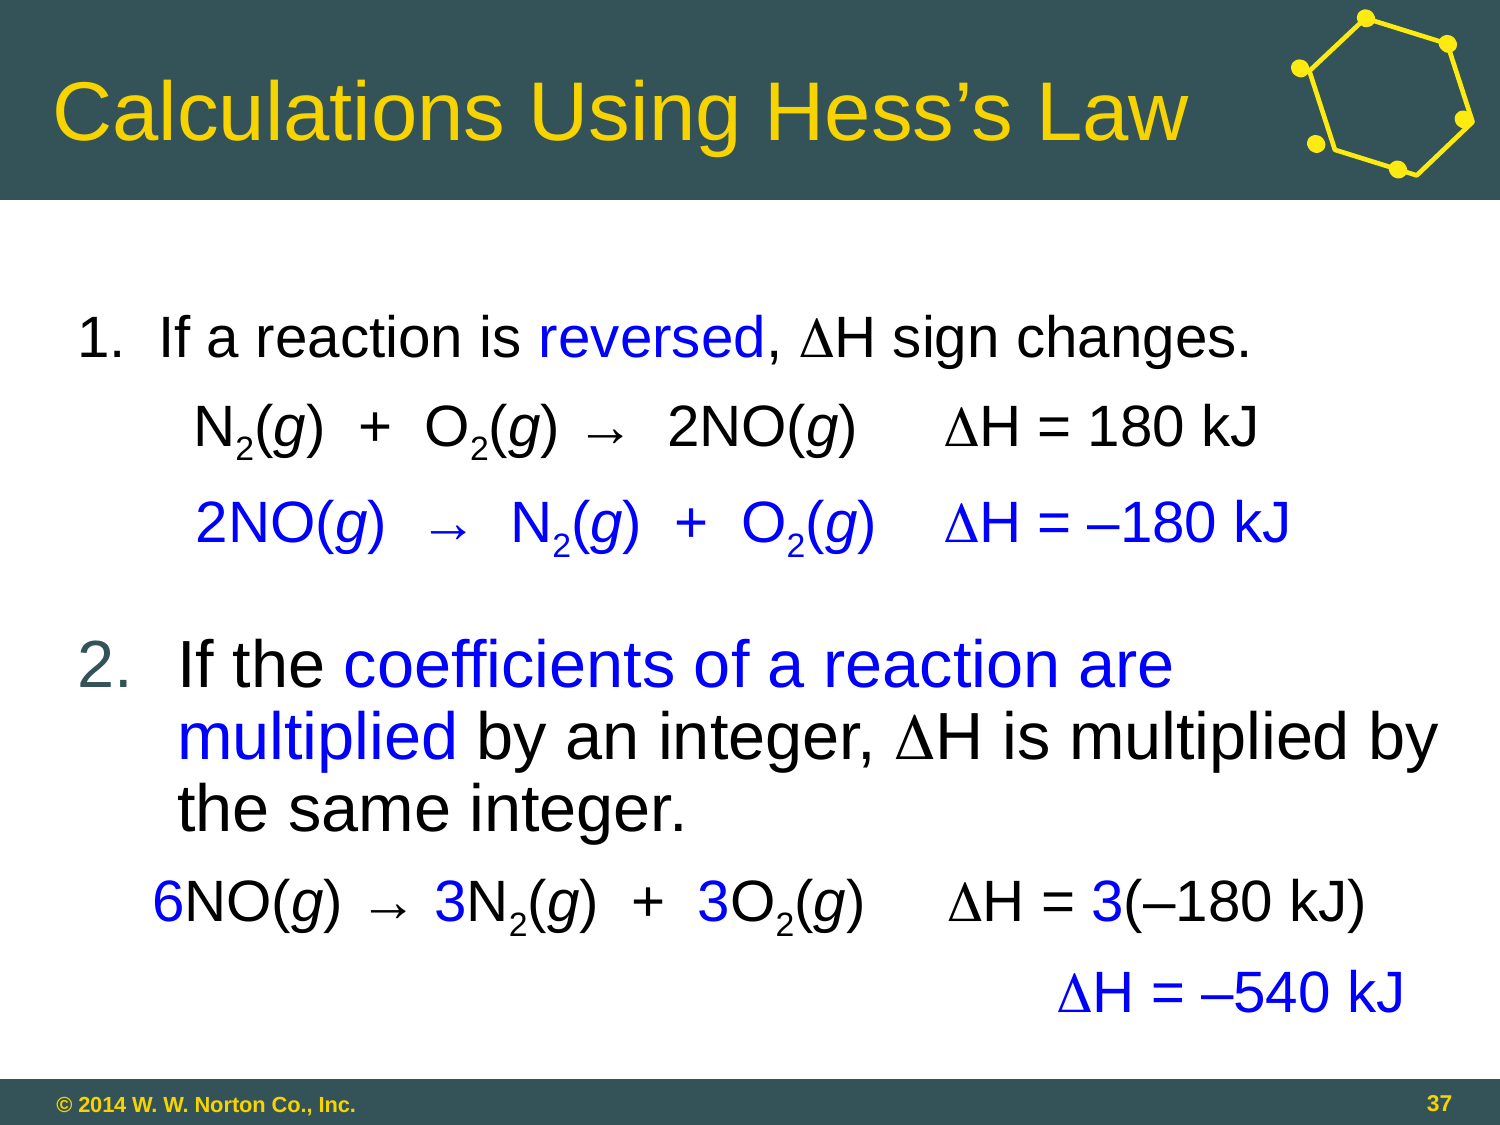

Calculations Using Hess’s Law
# 1. If a reaction is reversed, H sign changes.
 	 N2(g) + O2(g) → 2NO(g) 	 H = 180 kJ
	 2NO(g) → N2(g) + O2(g) 	 H = –180 kJ
If the coefficients of a reaction are multiplied by an integer, H is multiplied by the same integer.
	6NO(g) → 3N2(g) + 3O2(g) H = 3(–180 kJ)
				 	 				H = –540 kJ